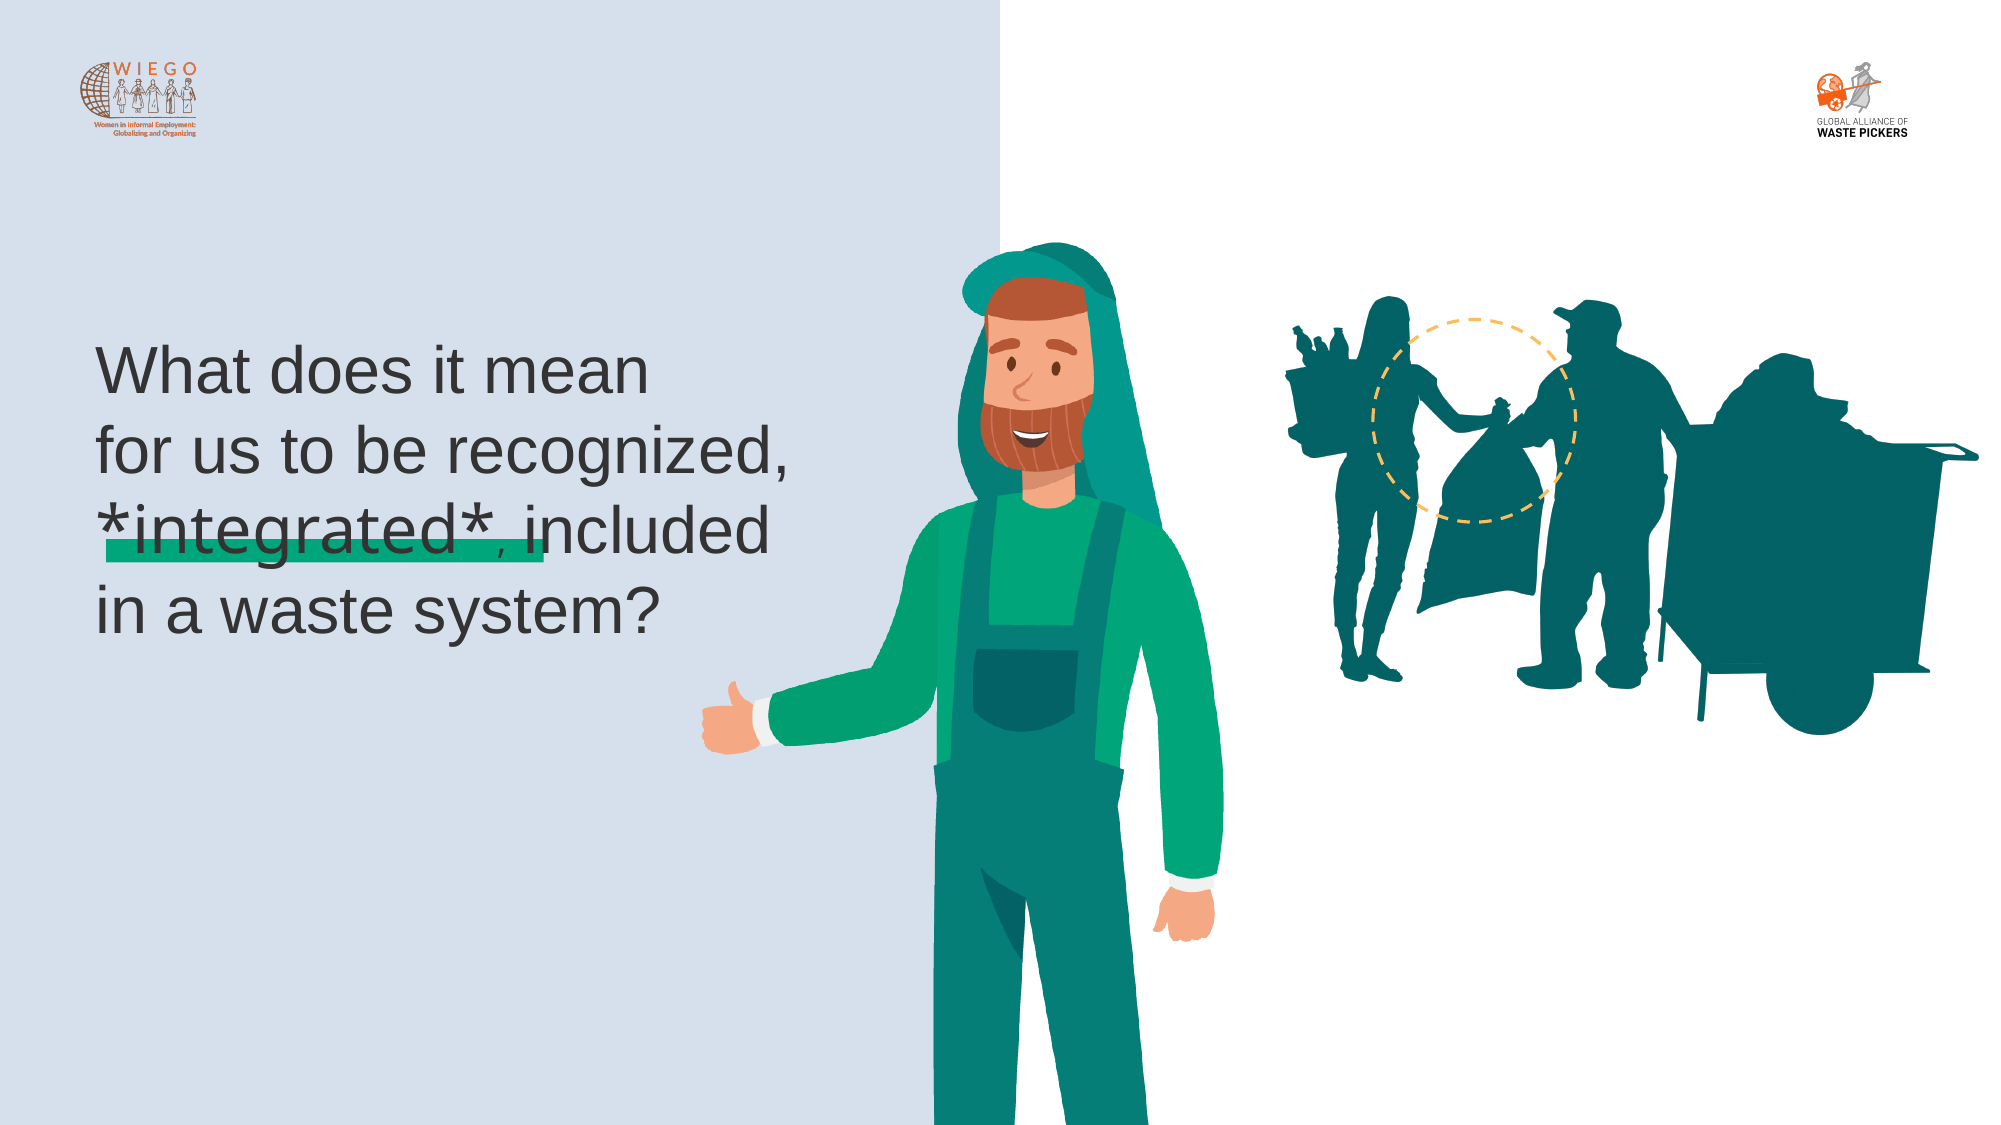

What does it mean
for us to be recognized,
*integrated*, included
in a waste system?